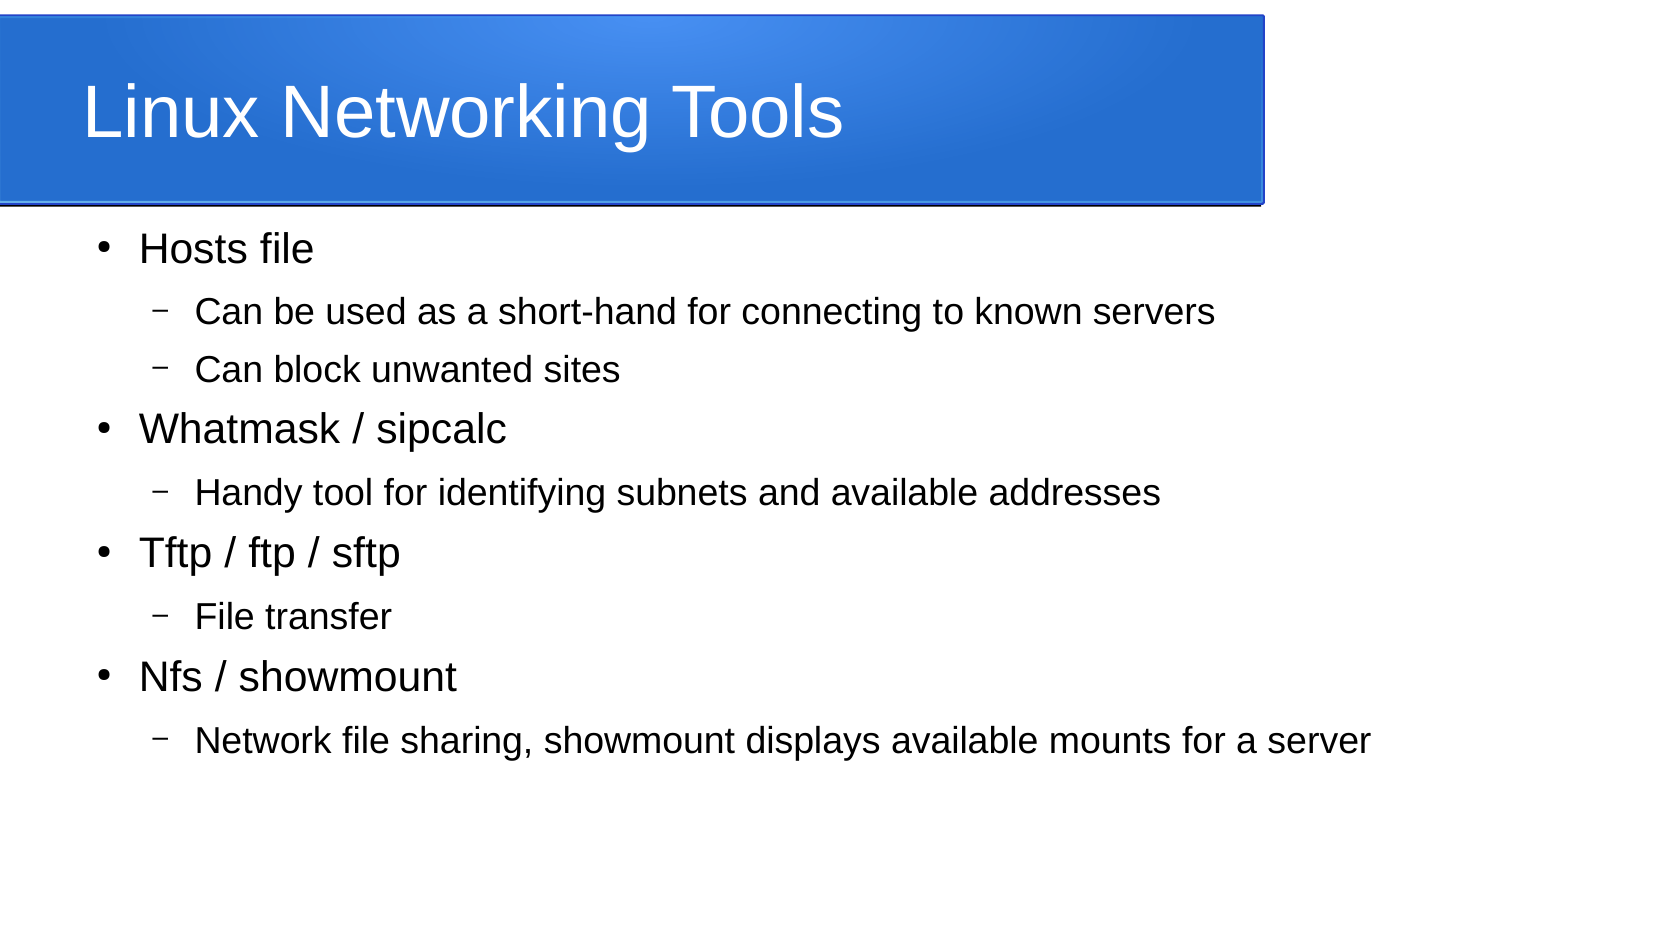

# Linux Networking Tools
Hosts file
Can be used as a short-hand for connecting to known servers
Can block unwanted sites
Whatmask / sipcalc
Handy tool for identifying subnets and available addresses
Tftp / ftp / sftp
File transfer
Nfs / showmount
Network file sharing, showmount displays available mounts for a server